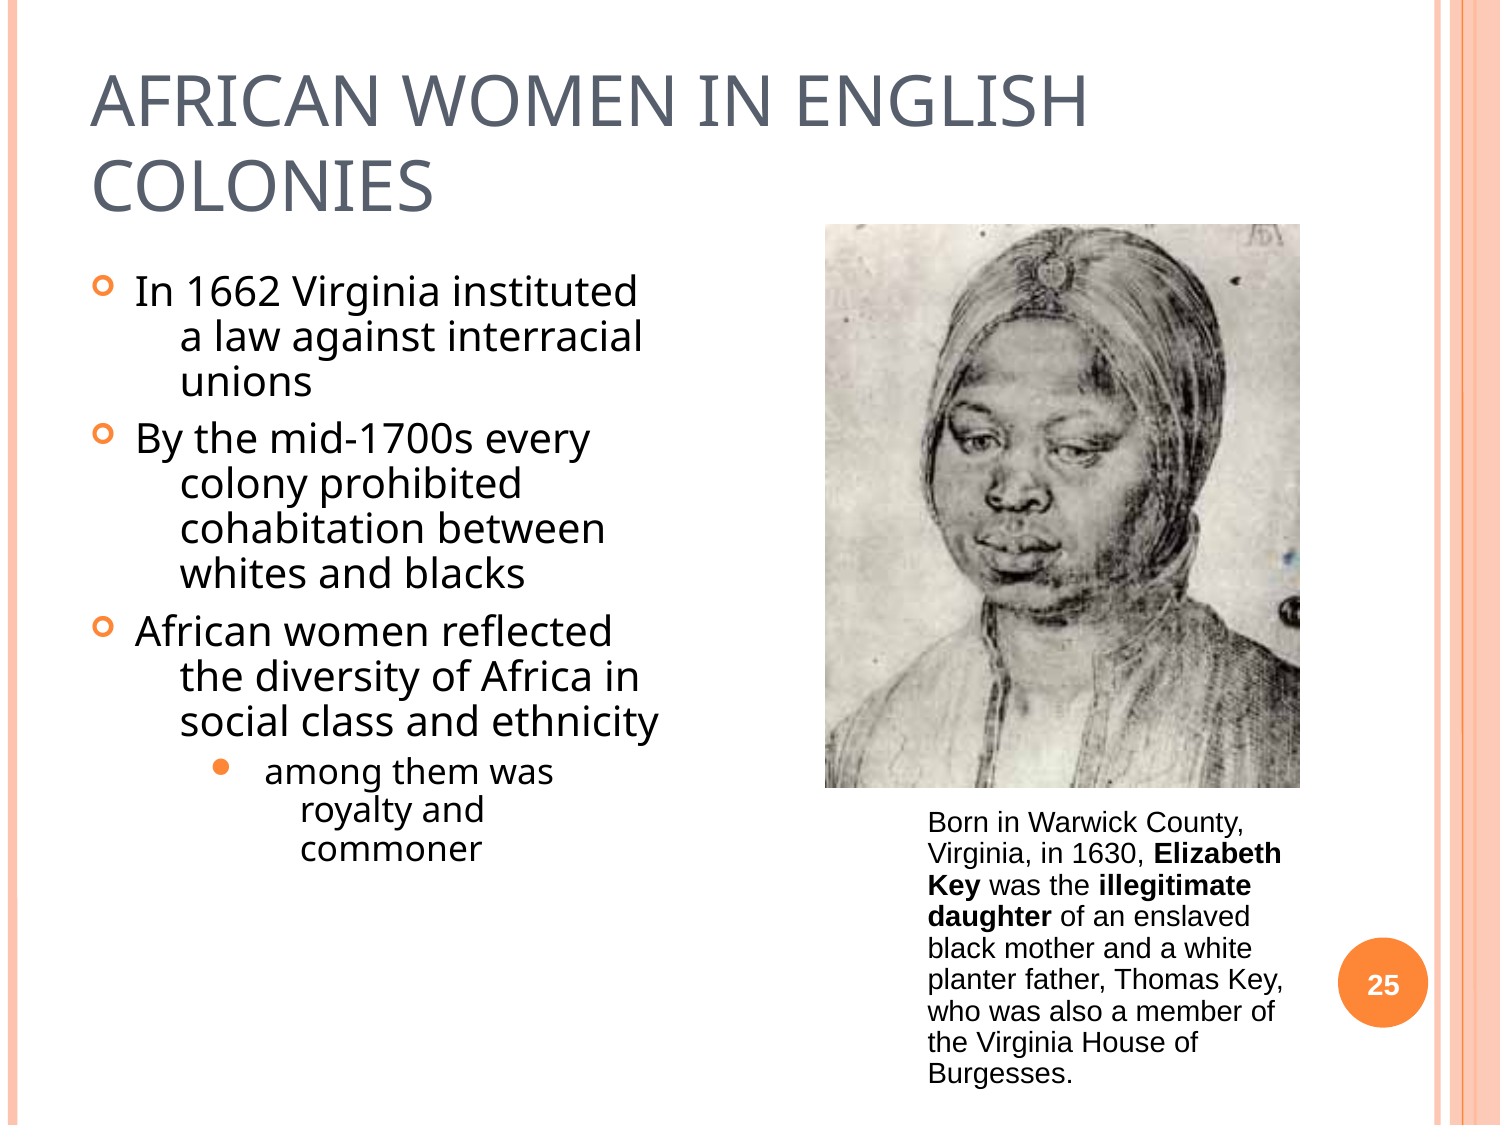

# African Women in English Colonies
In 1662 Virginia instituted a law against interracial unions
By the mid-1700s every colony prohibited cohabitation between whites and blacks
African women reflected the diversity of Africa in social class and ethnicity
 among them was royalty and commoner
Born in Warwick County, Virginia, in 1630, Elizabeth Key was the illegitimate daughter of an enslaved black mother and a white planter father, Thomas Key, who was also a member of the Virginia House of Burgesses.